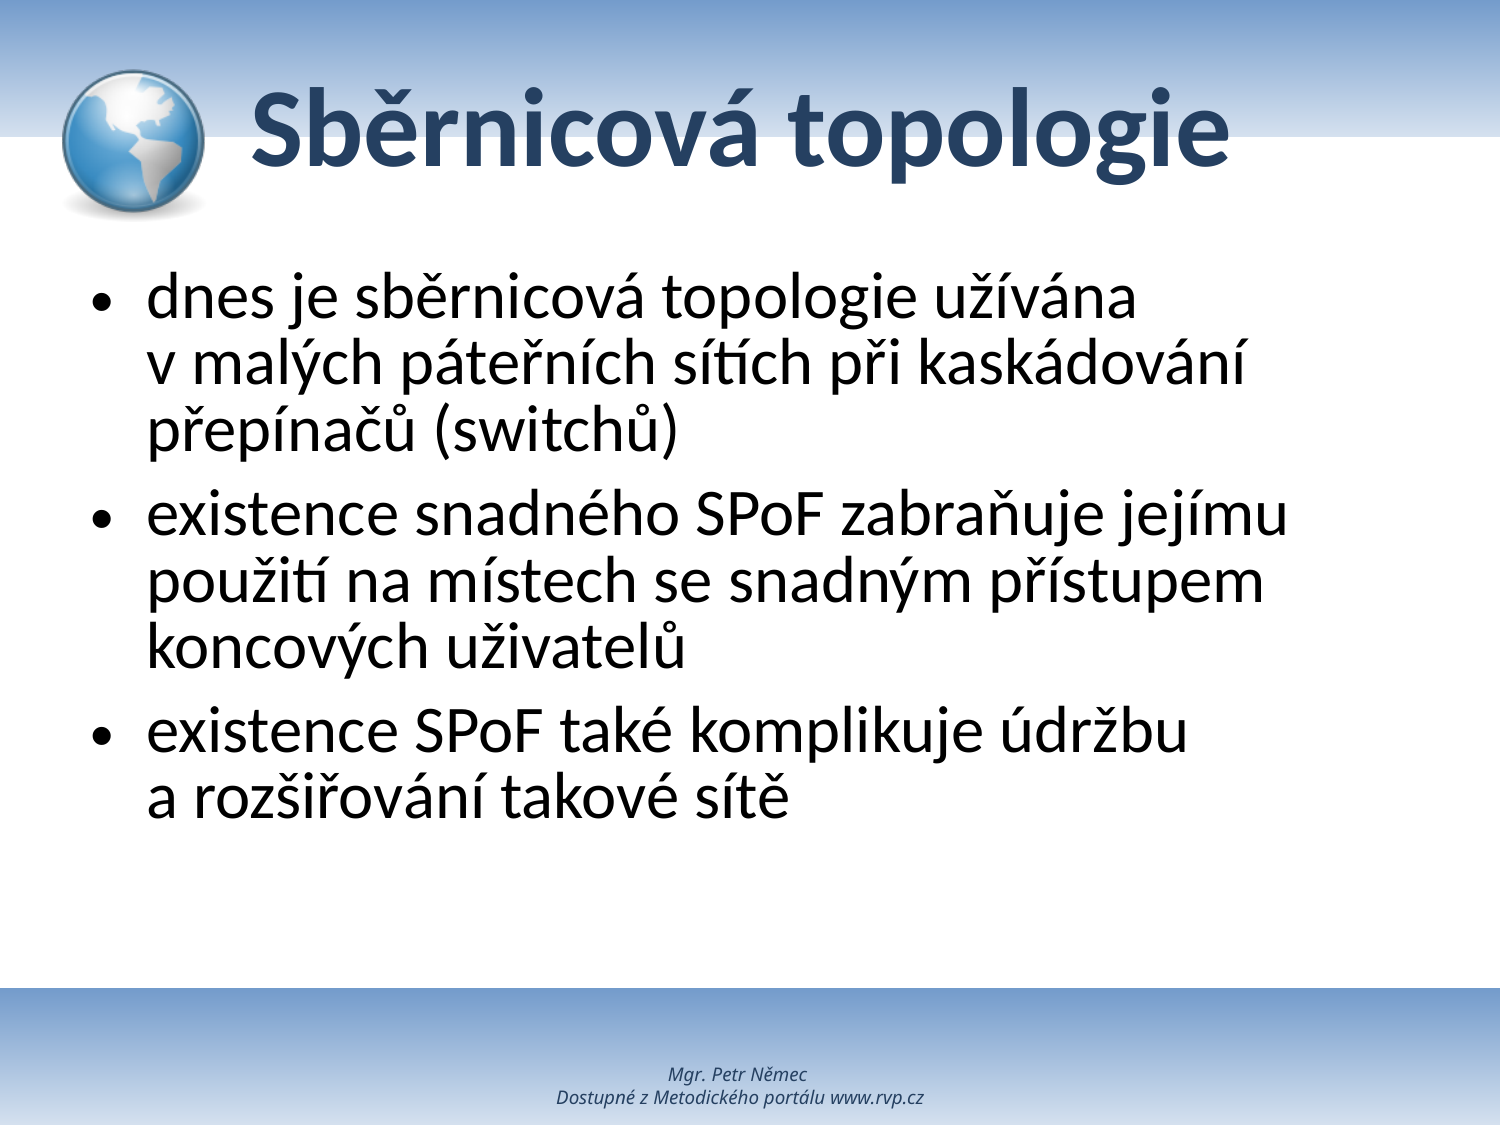

# Sběrnicová topologie
dnes je sběrnicová topologie užívána
v malých páteřních sítích při kaskádování přepínačů (switchů)
existence snadného SPoF zabraňuje jejímu použití na místech se snadným přístupem koncových uživatelů
existence SPoF také komplikuje údržbu
a rozšiřování takové sítě